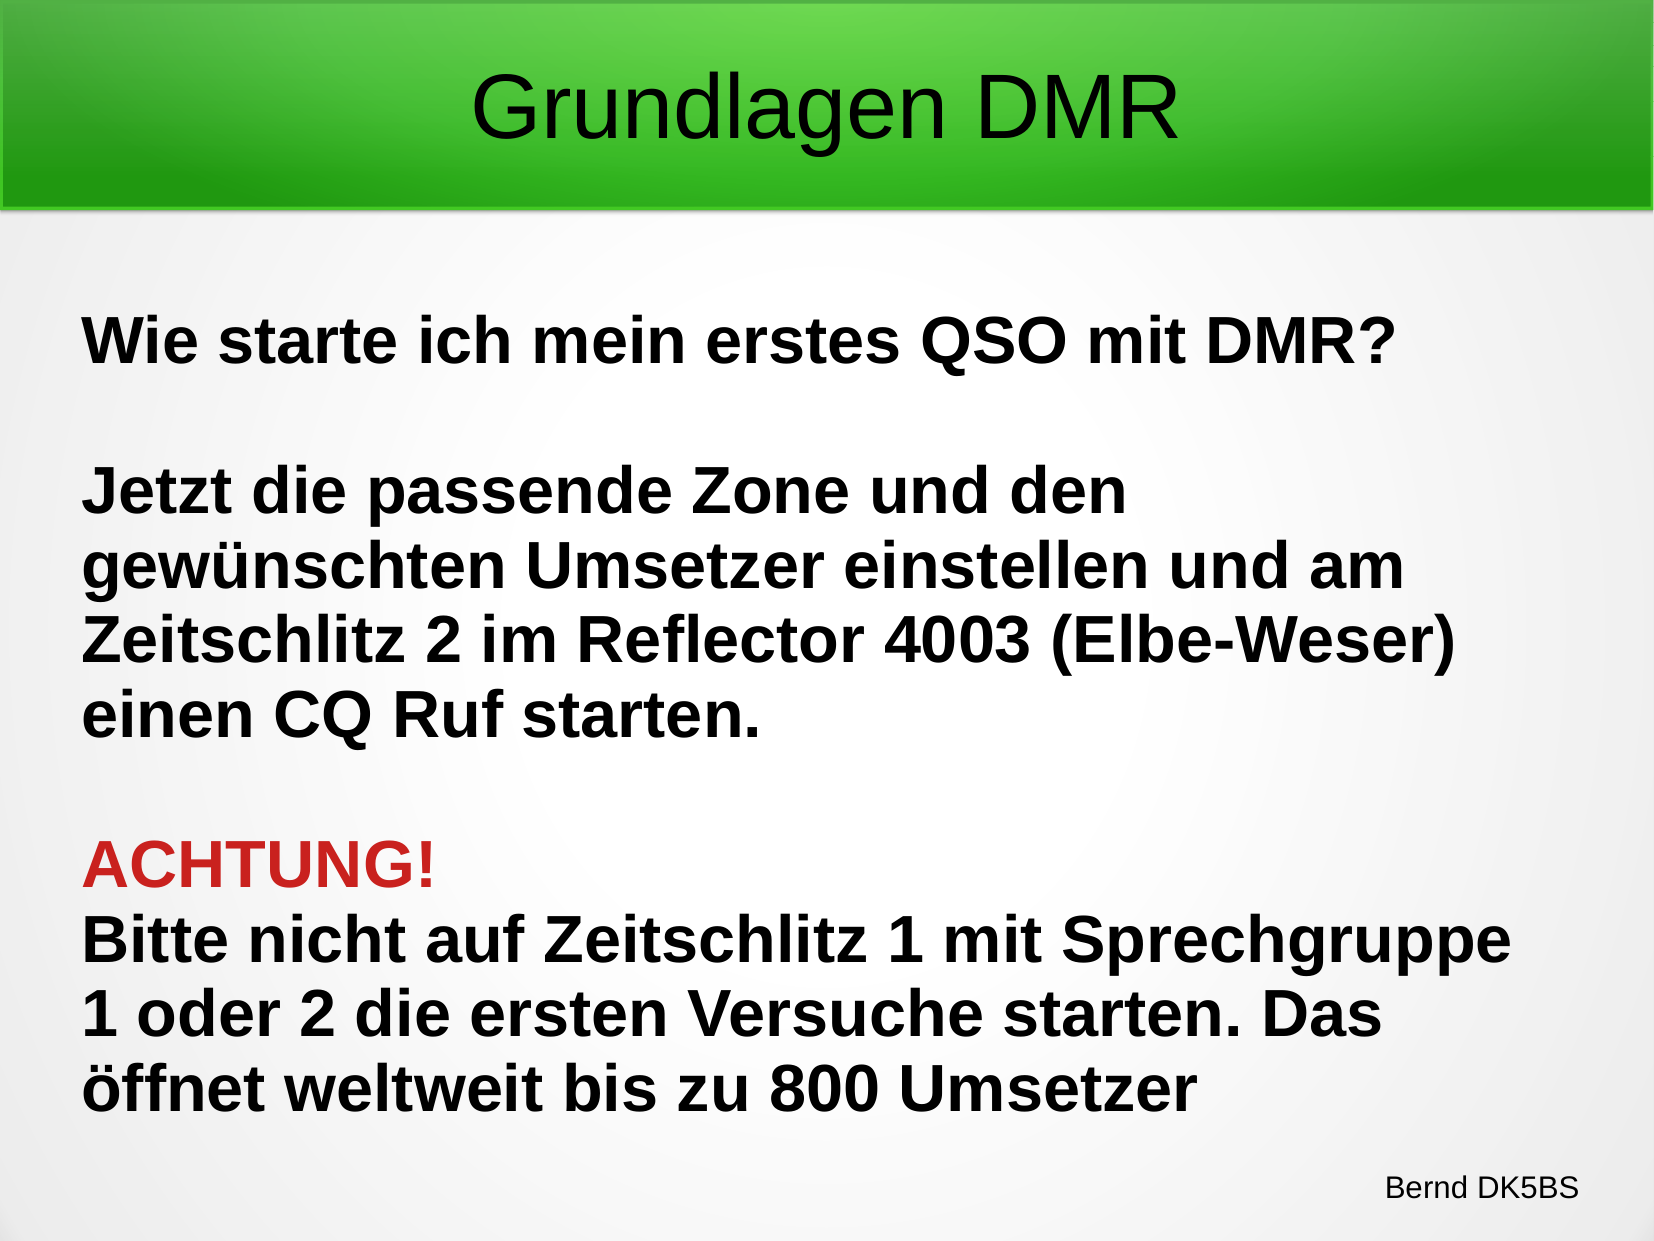

# Grundlagen DMR
Wie starte ich mein erstes QSO mit DMR?
Jetzt die passende Zone und den gewünschten Umsetzer einstellen und am Zeitschlitz 2 im Reflector 4003 (Elbe-Weser) einen CQ Ruf starten.
ACHTUNG!
Bitte nicht auf Zeitschlitz 1 mit Sprechgruppe 1 oder 2 die ersten Versuche starten. Das öffnet weltweit bis zu 800 Umsetzer
Bernd DK5BS